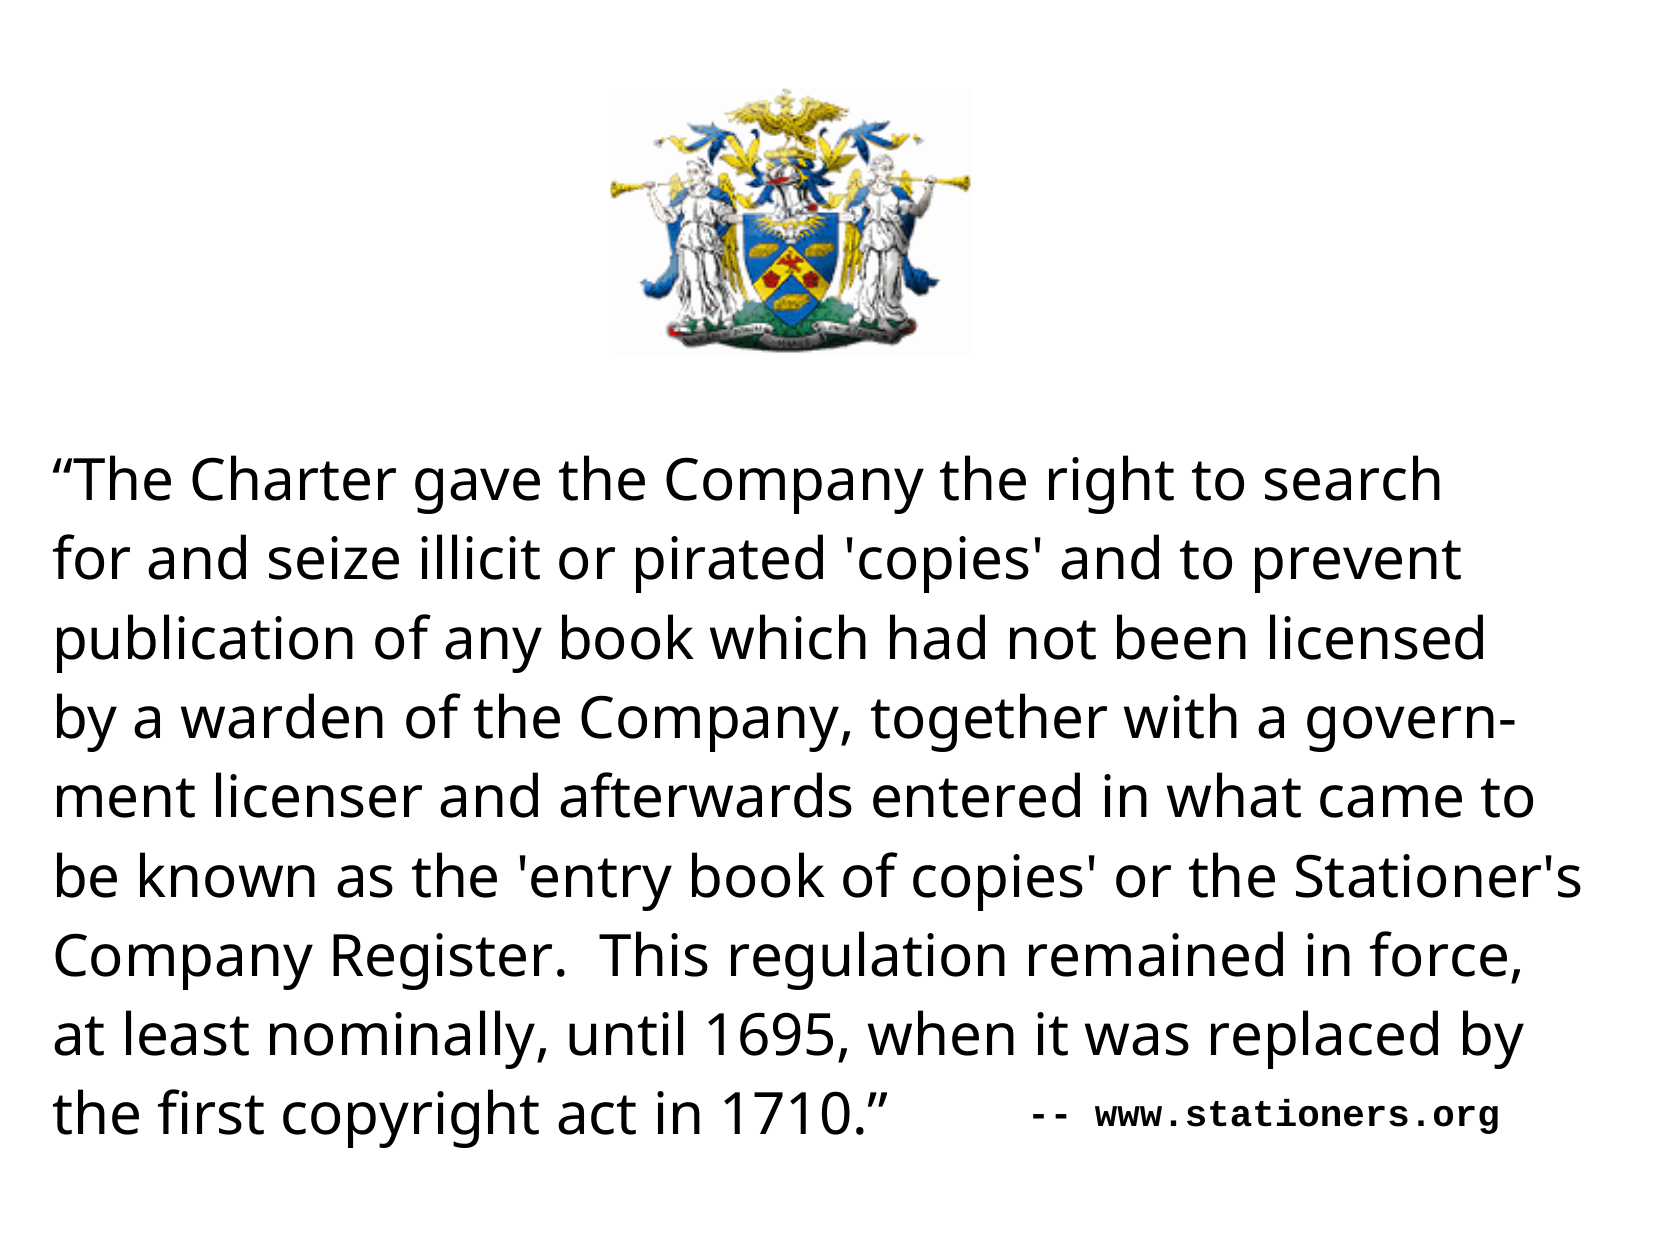

“The Charter gave the Company the right to search
for and seize illicit or pirated 'copies' and to prevent
publication of any book which had not been licensed
by a warden of the Company, together with a govern-
ment licenser and afterwards entered in what came to
be known as the 'entry book of copies' or the Stationer's
Company Register. This regulation remained in force,
at least nominally, until 1695, when it was replaced by
the first copyright act in 1710.”
-- www.stationers.org